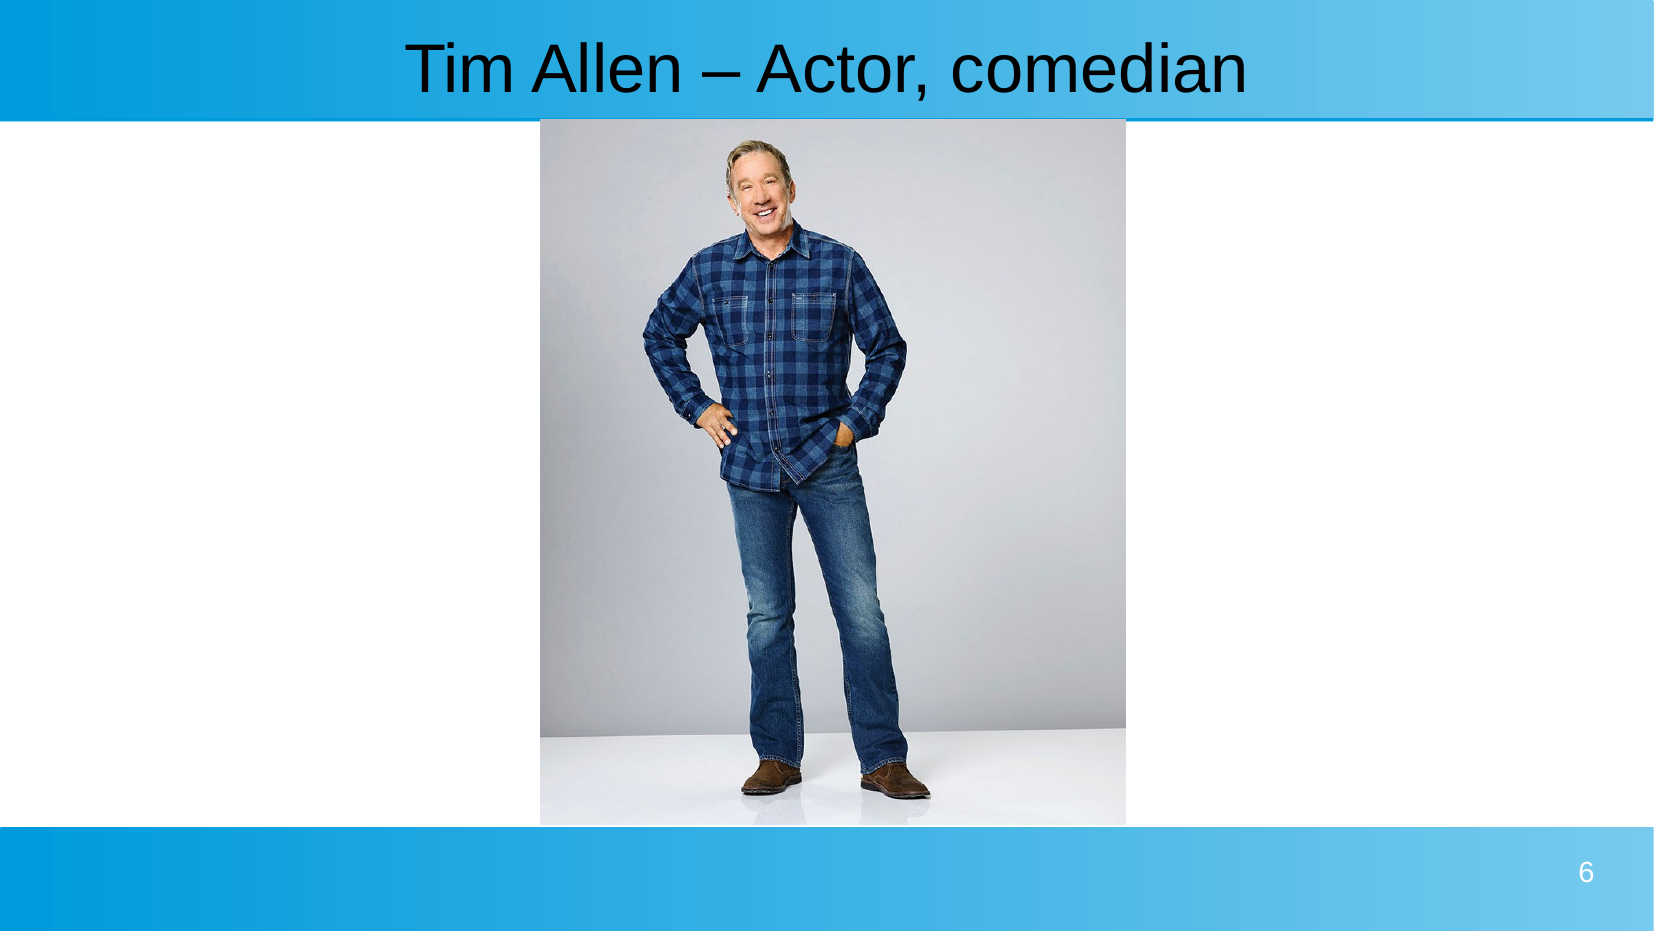

# Tim Allen – Actor, comedian
6